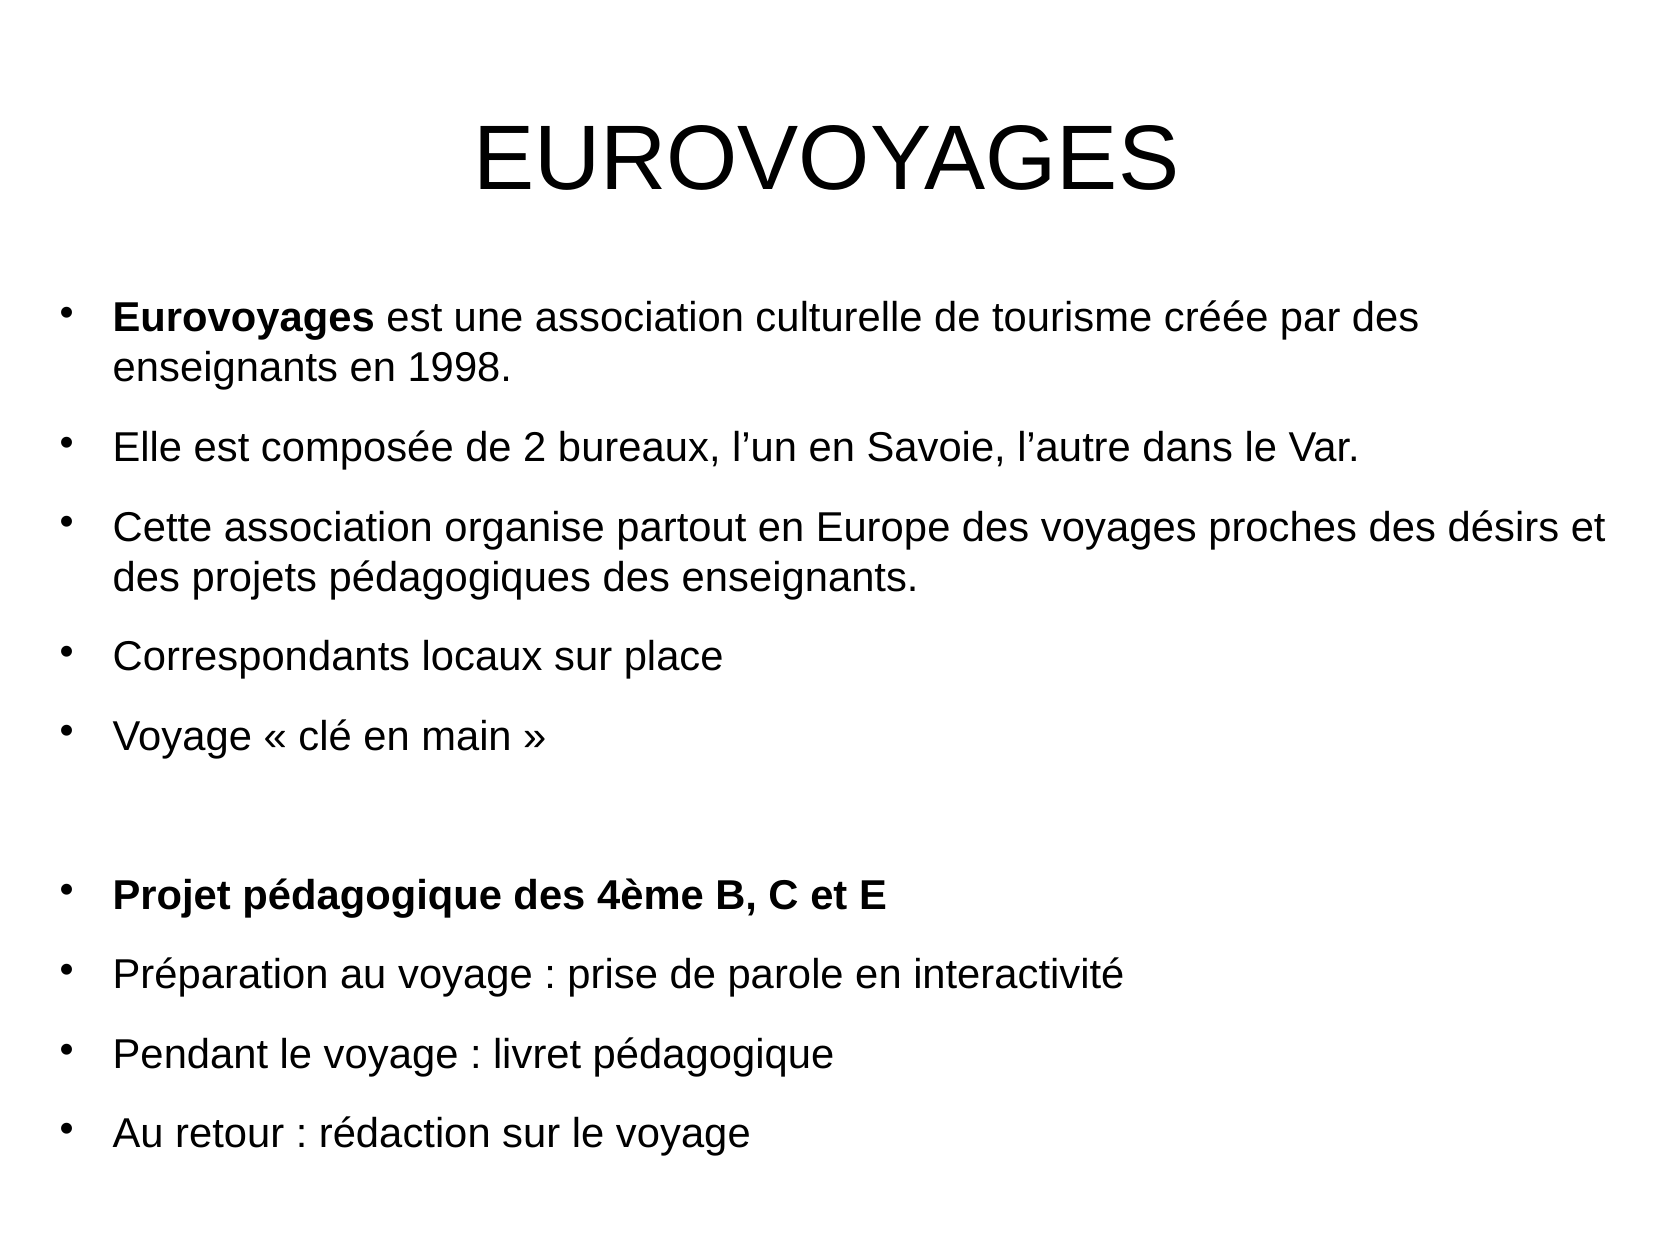

EUROVOYAGES
Eurovoyages est une association culturelle de tourisme créée par des enseignants en 1998.
Elle est composée de 2 bureaux, l’un en Savoie, l’autre dans le Var.
Cette association organise partout en Europe des voyages proches des désirs et des projets pédagogiques des enseignants.
Correspondants locaux sur place
Voyage « clé en main »
Projet pédagogique des 4ème B, C et E
Préparation au voyage : prise de parole en interactivité
Pendant le voyage : livret pédagogique
Au retour : rédaction sur le voyage